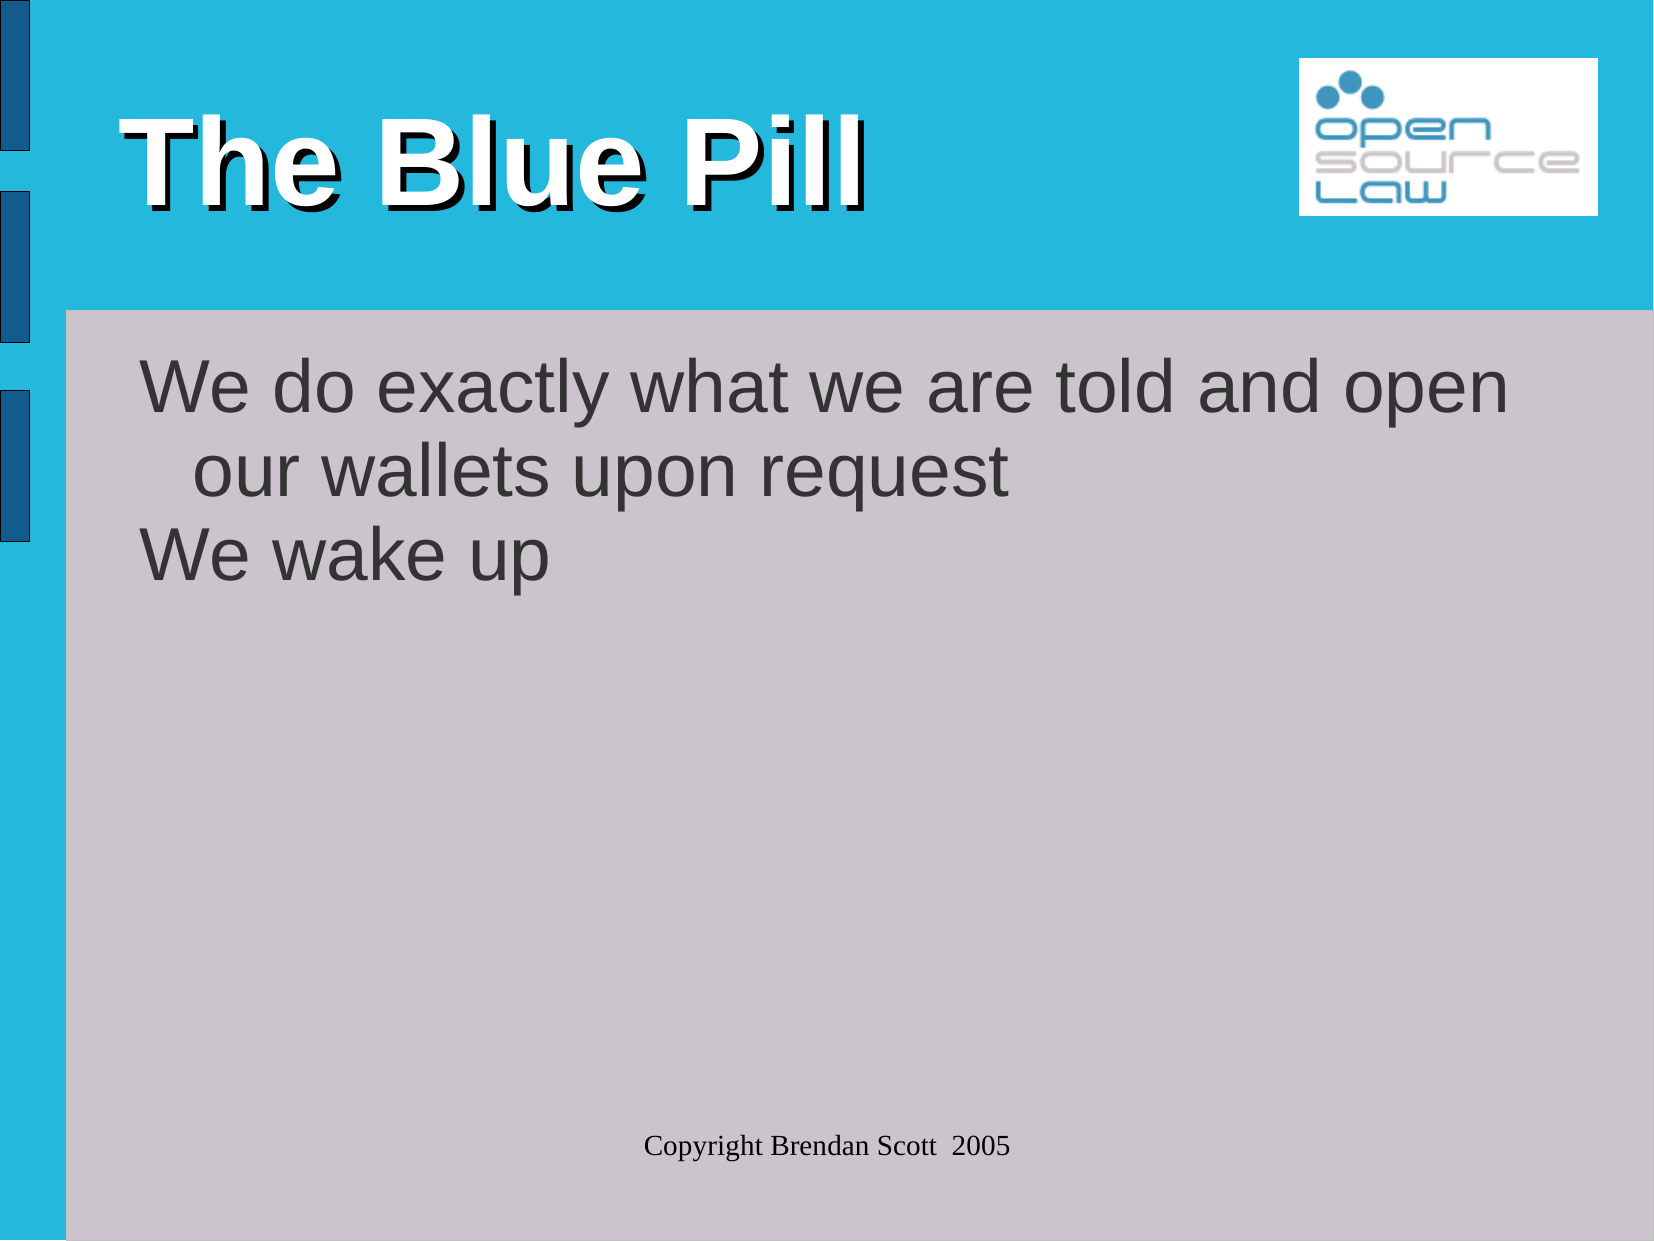

# The Blue Pill
We do exactly what we are told and open our wallets upon request
We wake up